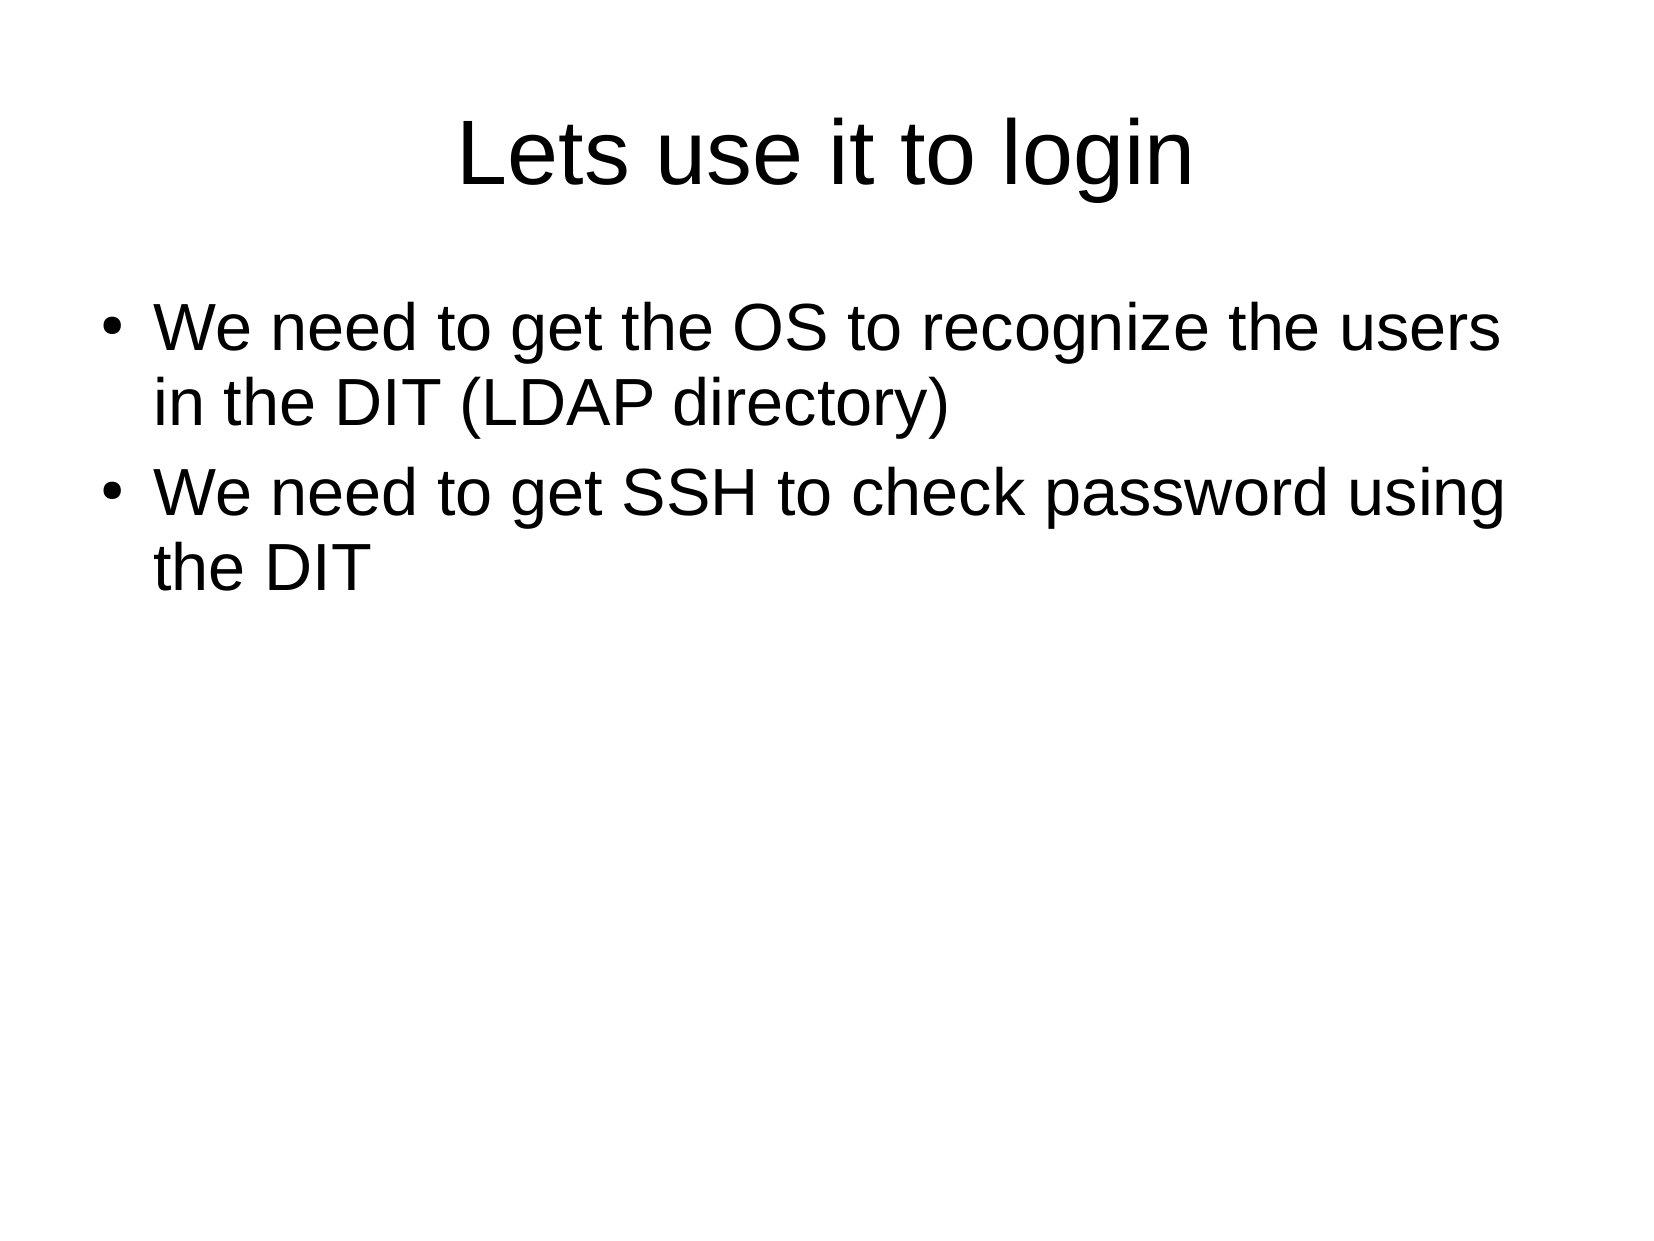

# Lets use it to login
We need to get the OS to recognize the users in the DIT (LDAP directory)
We need to get SSH to check password using the DIT